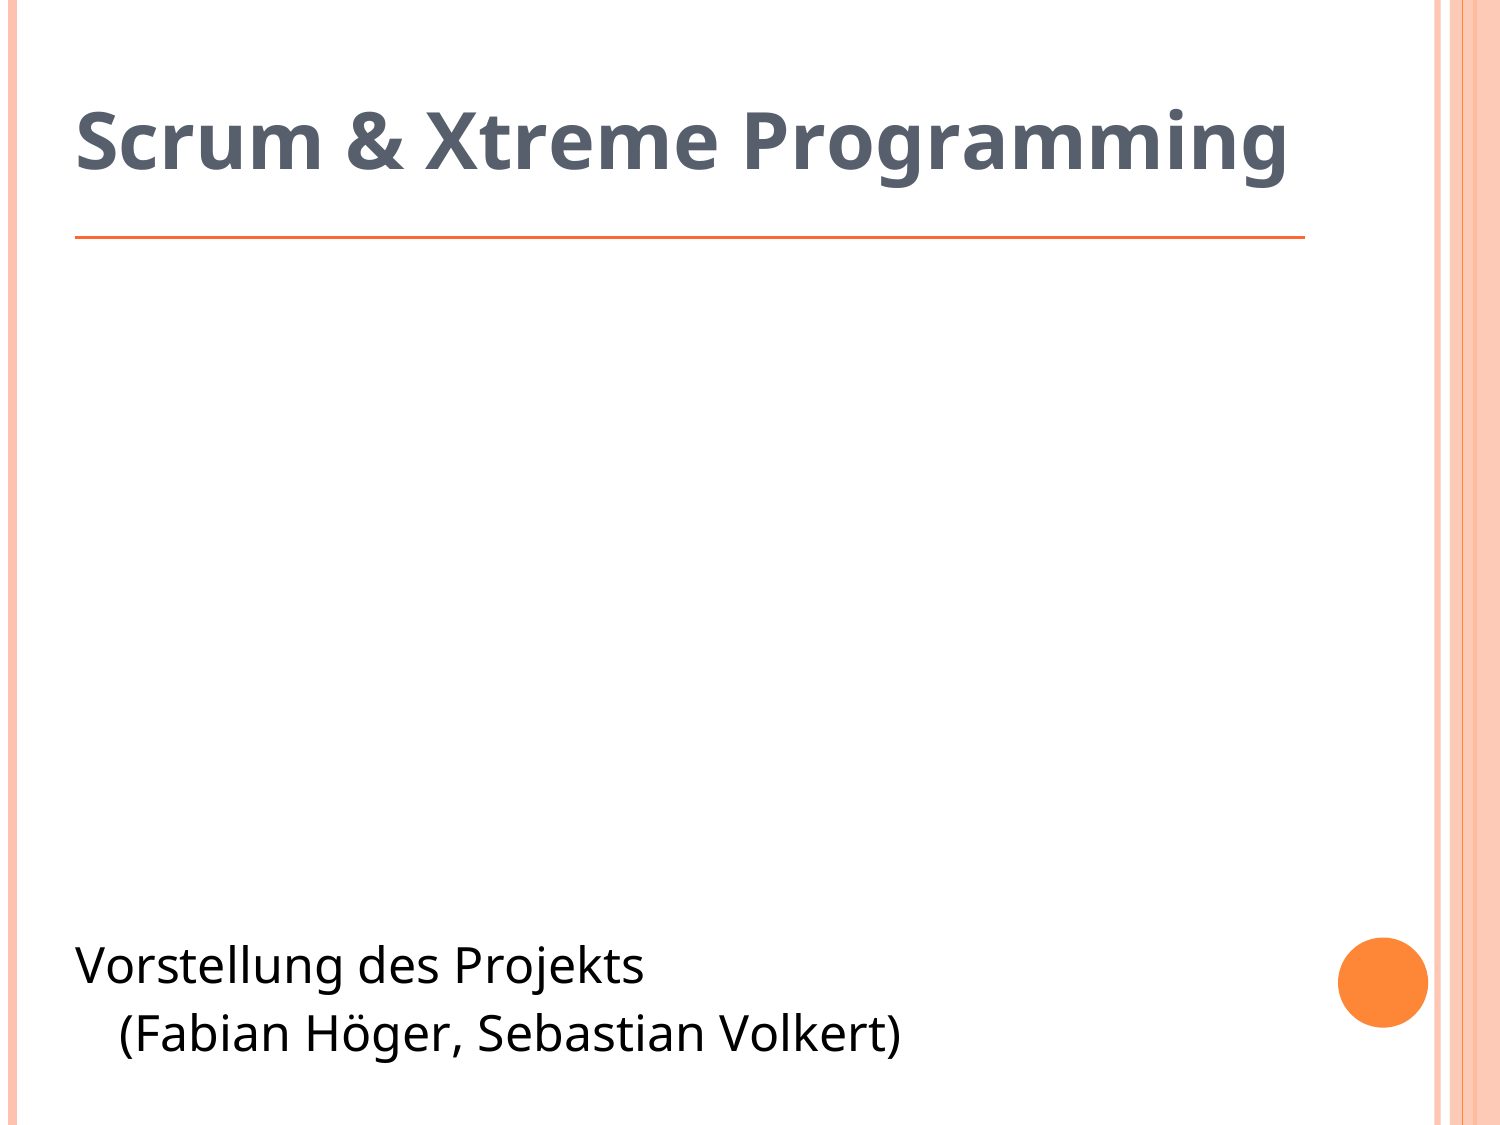

# Scrum & Xtreme Programming
Vorstellung des Projekts
(Fabian Höger, Sebastian Volkert)